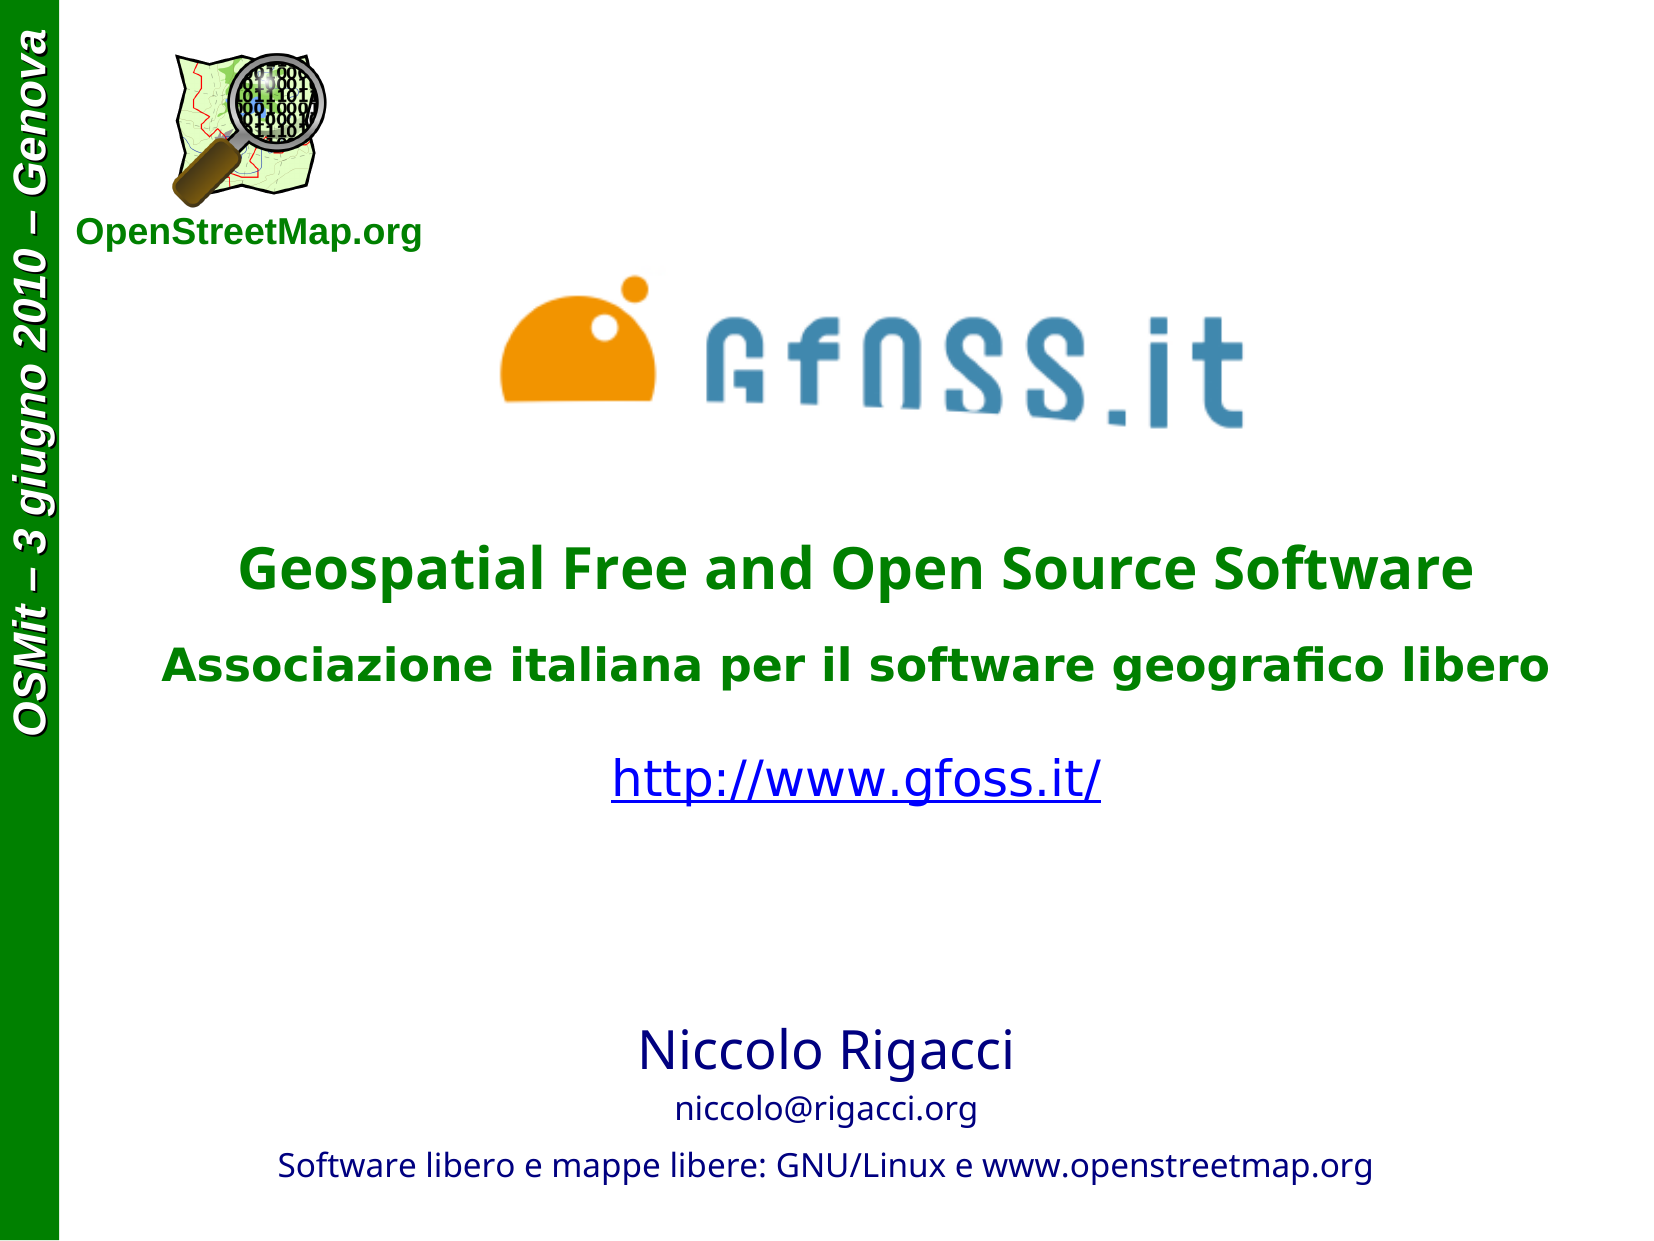

OpenStreetMap.org
GFOSS.it
Geospatial Free and Open Source Software
Associazione italiana per il software geografico libero
http://www.gfoss.it/
Niccolo Rigacci
niccolo@rigacci.org
Software libero e mappe libere: GNU/Linux e www.openstreetmap.org